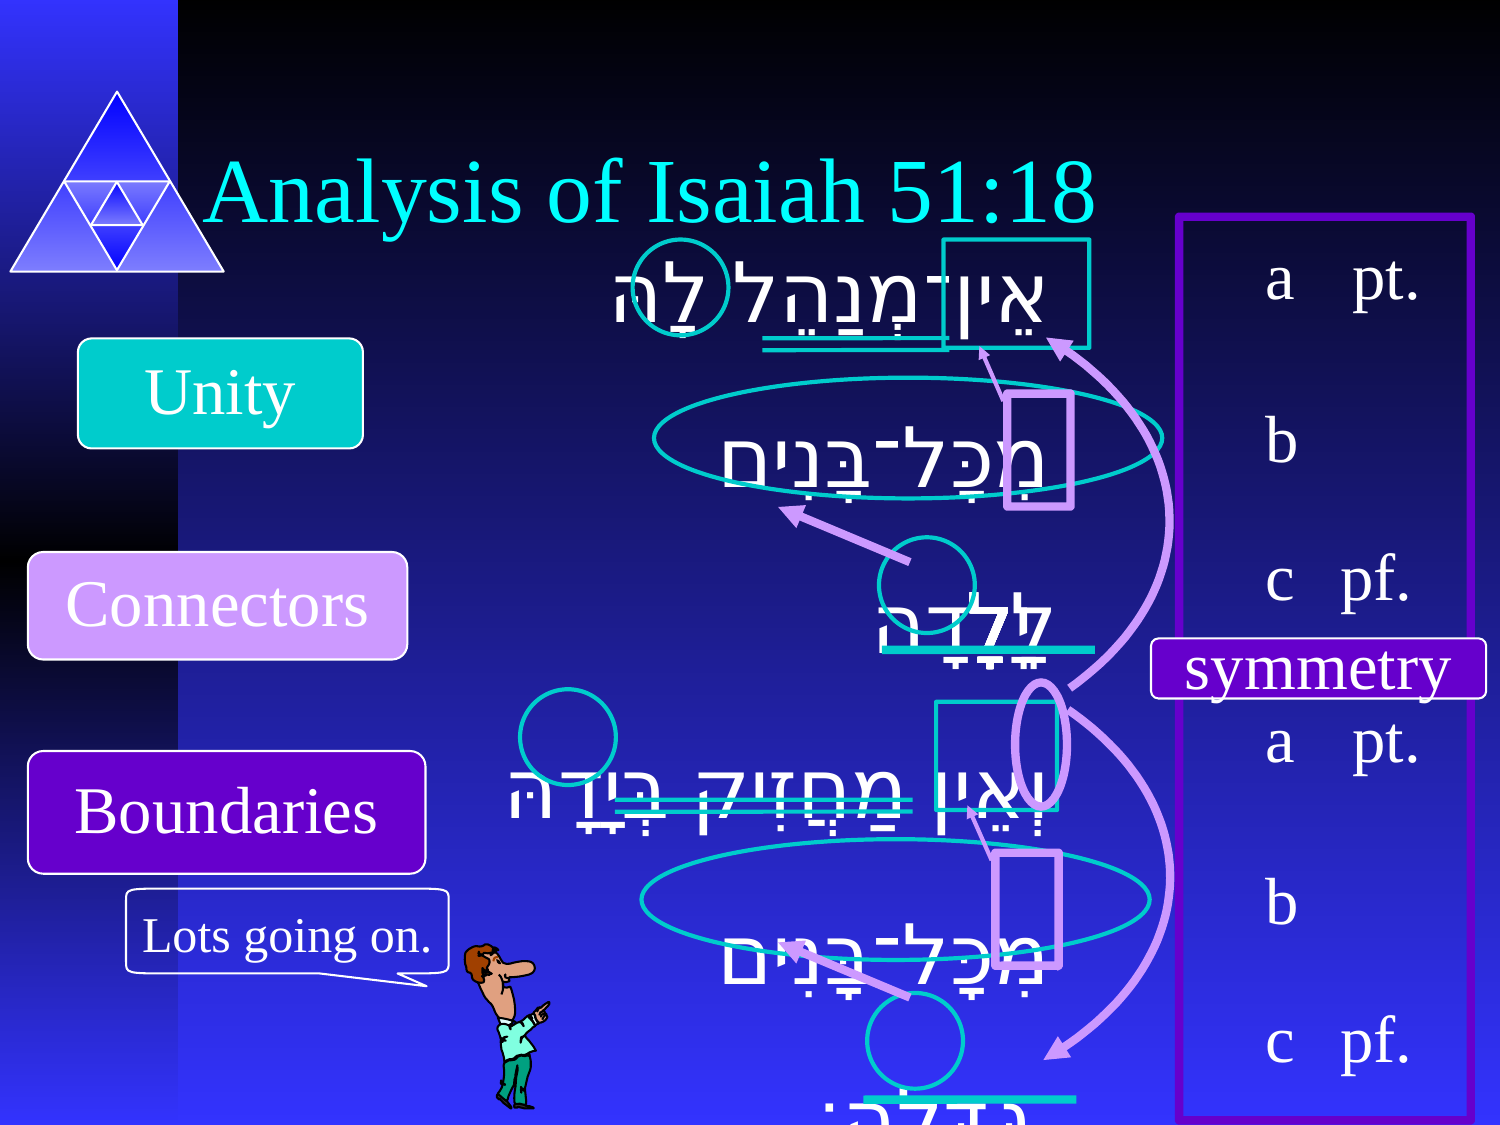

# Analysis of Isaiah 51:18
symmetry
Boundaries
אֵין־מְנַהֵל לָהּ
 מִכָּל־בָּנִים
יָלָ֑דָה
וְאֵין מַחֲזִיק בְּיָדָהּ
מִכָּל־בָּנִים
גִּדֵּֽלָה׃
a
pt.
b
c
pf.
a
pt.
b
c
pf.
Unity
Connectors
Lots going on.